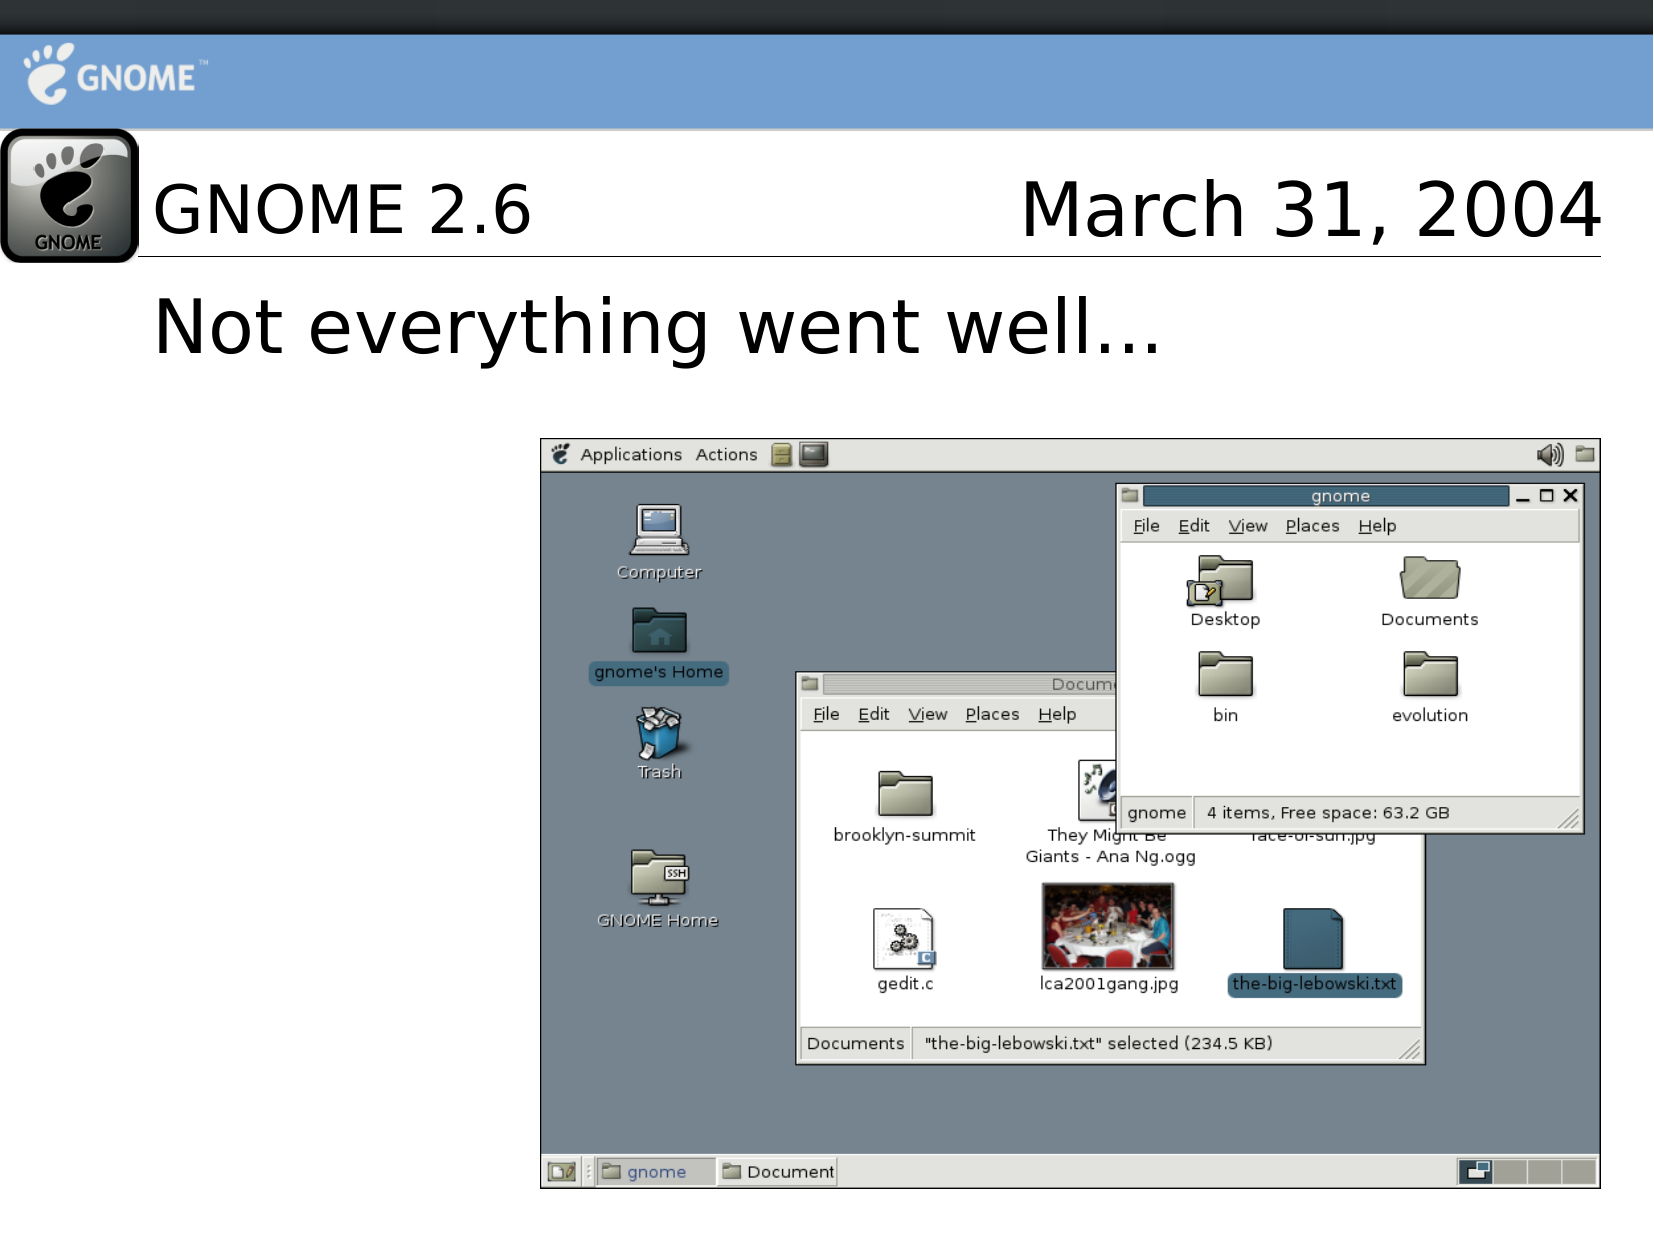

March 31, 2004
GNOME 2.6
Not everything went well...